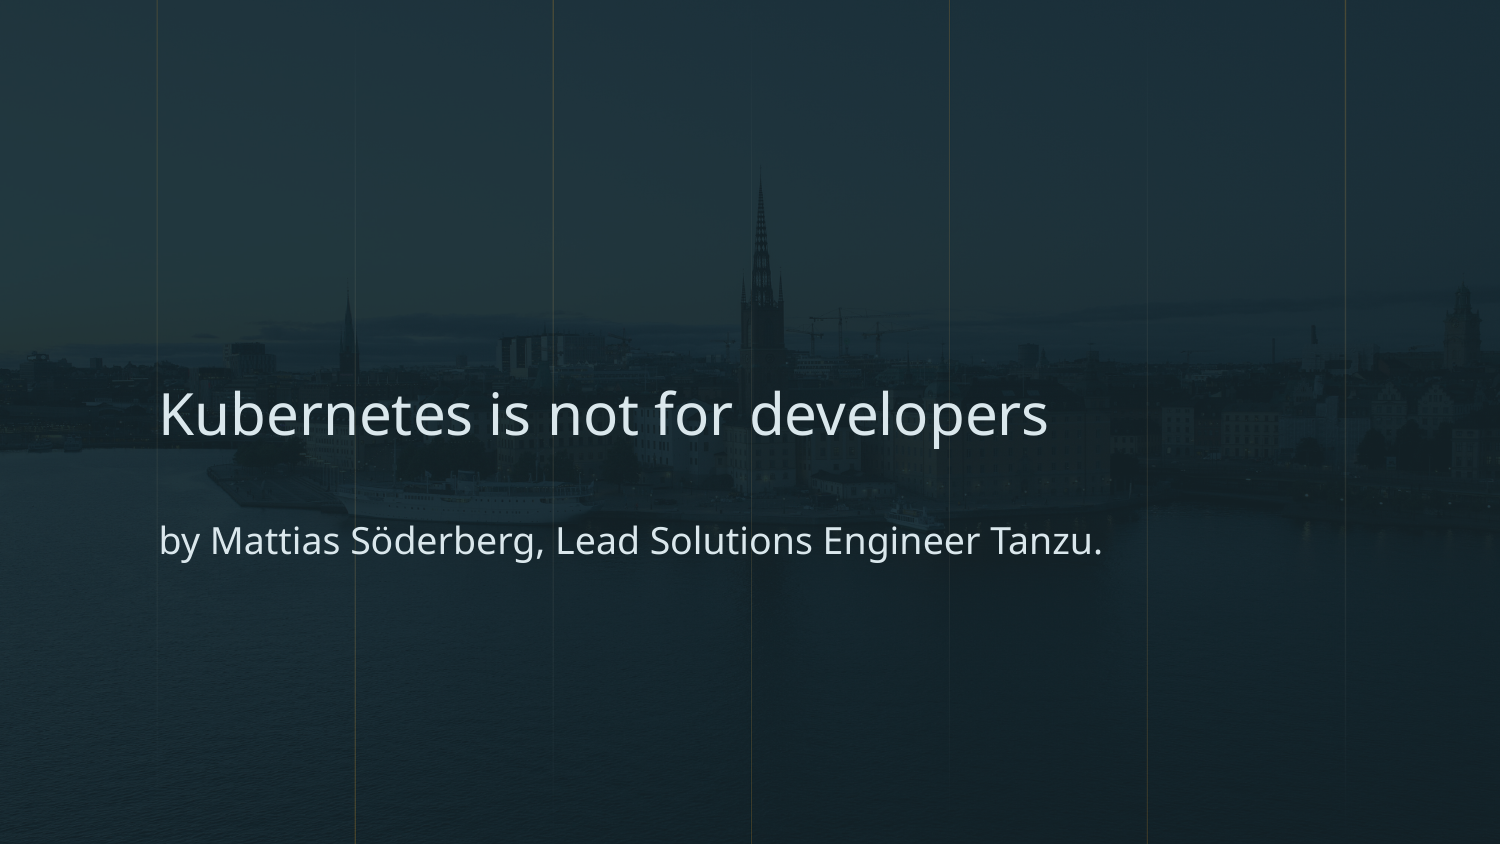

Kubernetes is not for developers
by Mattias Söderberg, Lead Solutions Engineer Tanzu.